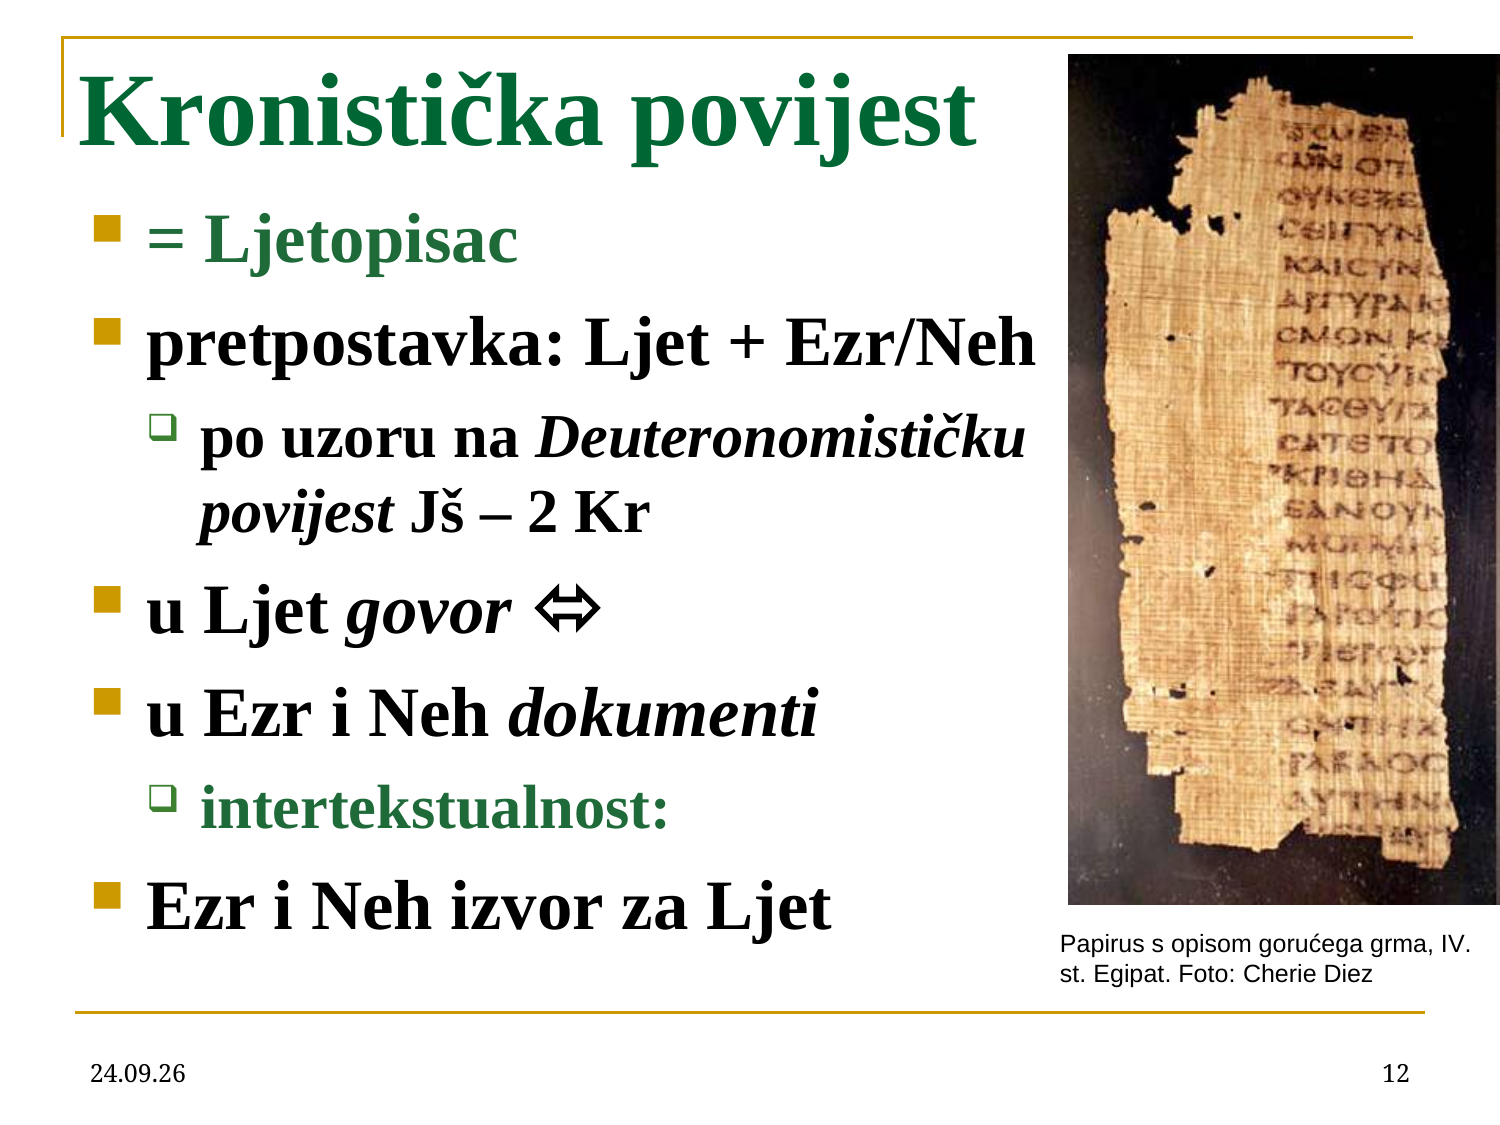

# Kronistička povijest
= Ljetopisac
pretpostavka: Ljet + Ezr/Neh
po uzoru na Deuteronomističku
povijest Jš – 2 Kr
u Ljet govor 
u Ezr i Neh dokumenti
intertekstualnost:
Ezr i Neh izvor za Ljet
| | Papirus s opisom gorućega grma, IV. st. Egipat. Foto: Cherie Diez |
| --- | --- |